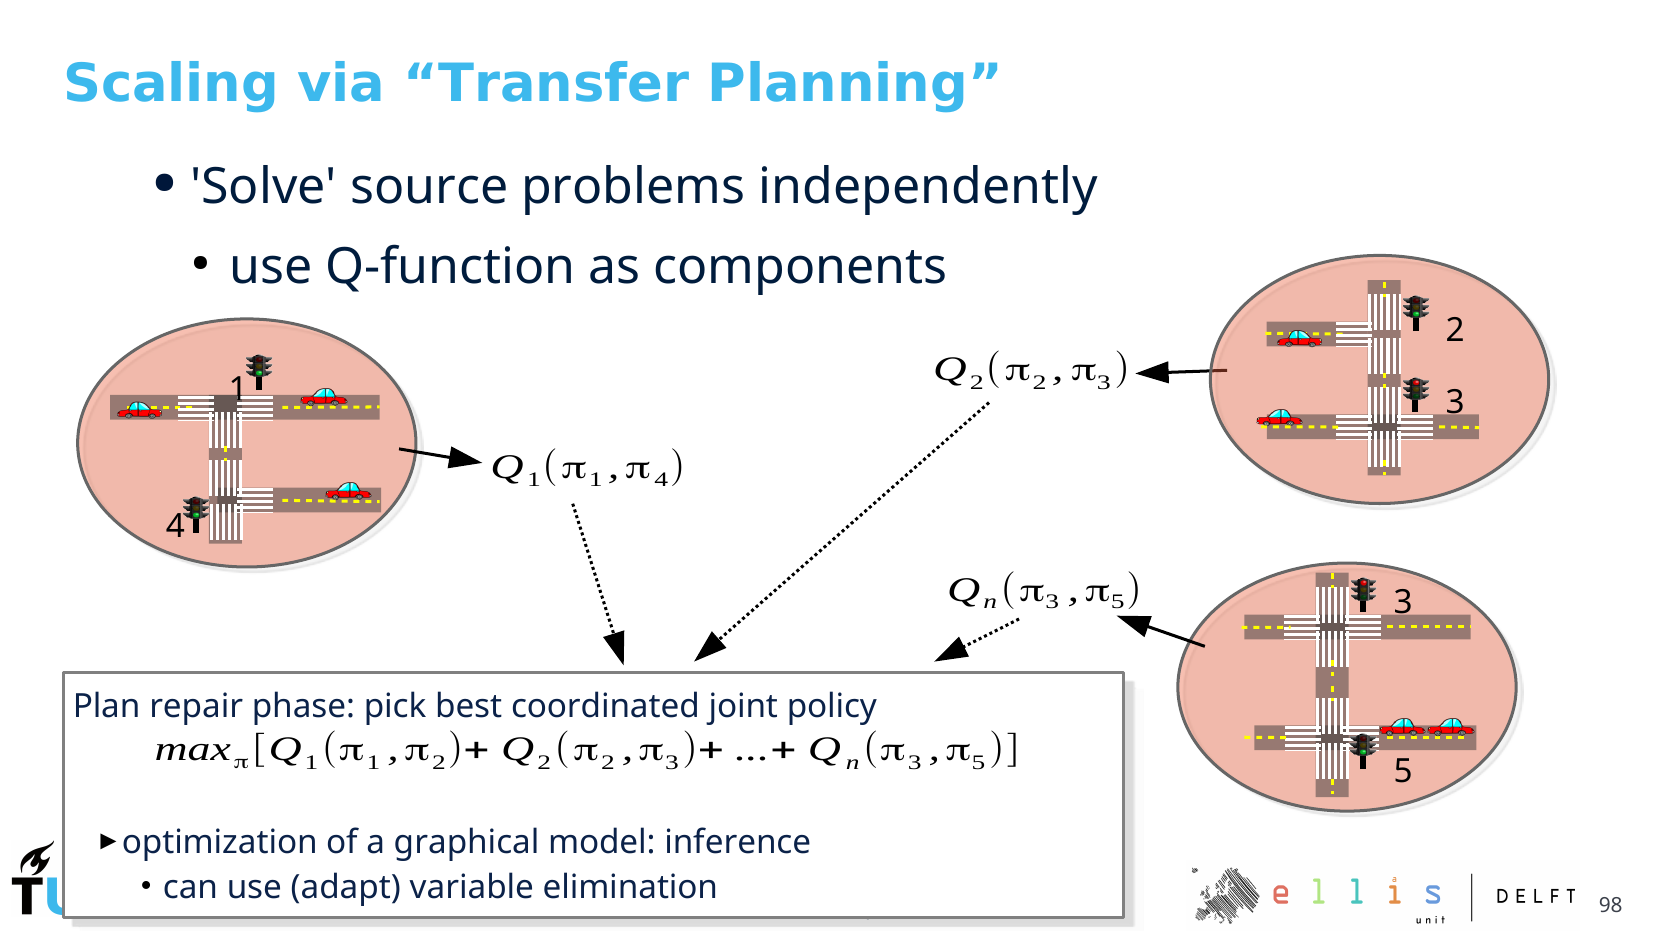

# Scaling via “Transfer Planning”
'Solve' source problems independently
use Q-function as components
2
3
1
4
3
5
Plan repair phase: pick best coordinated joint policy
optimization of a graphical model: inference
can use (adapt) variable elimination
Amato&Oliehoek - Cooperative MARL